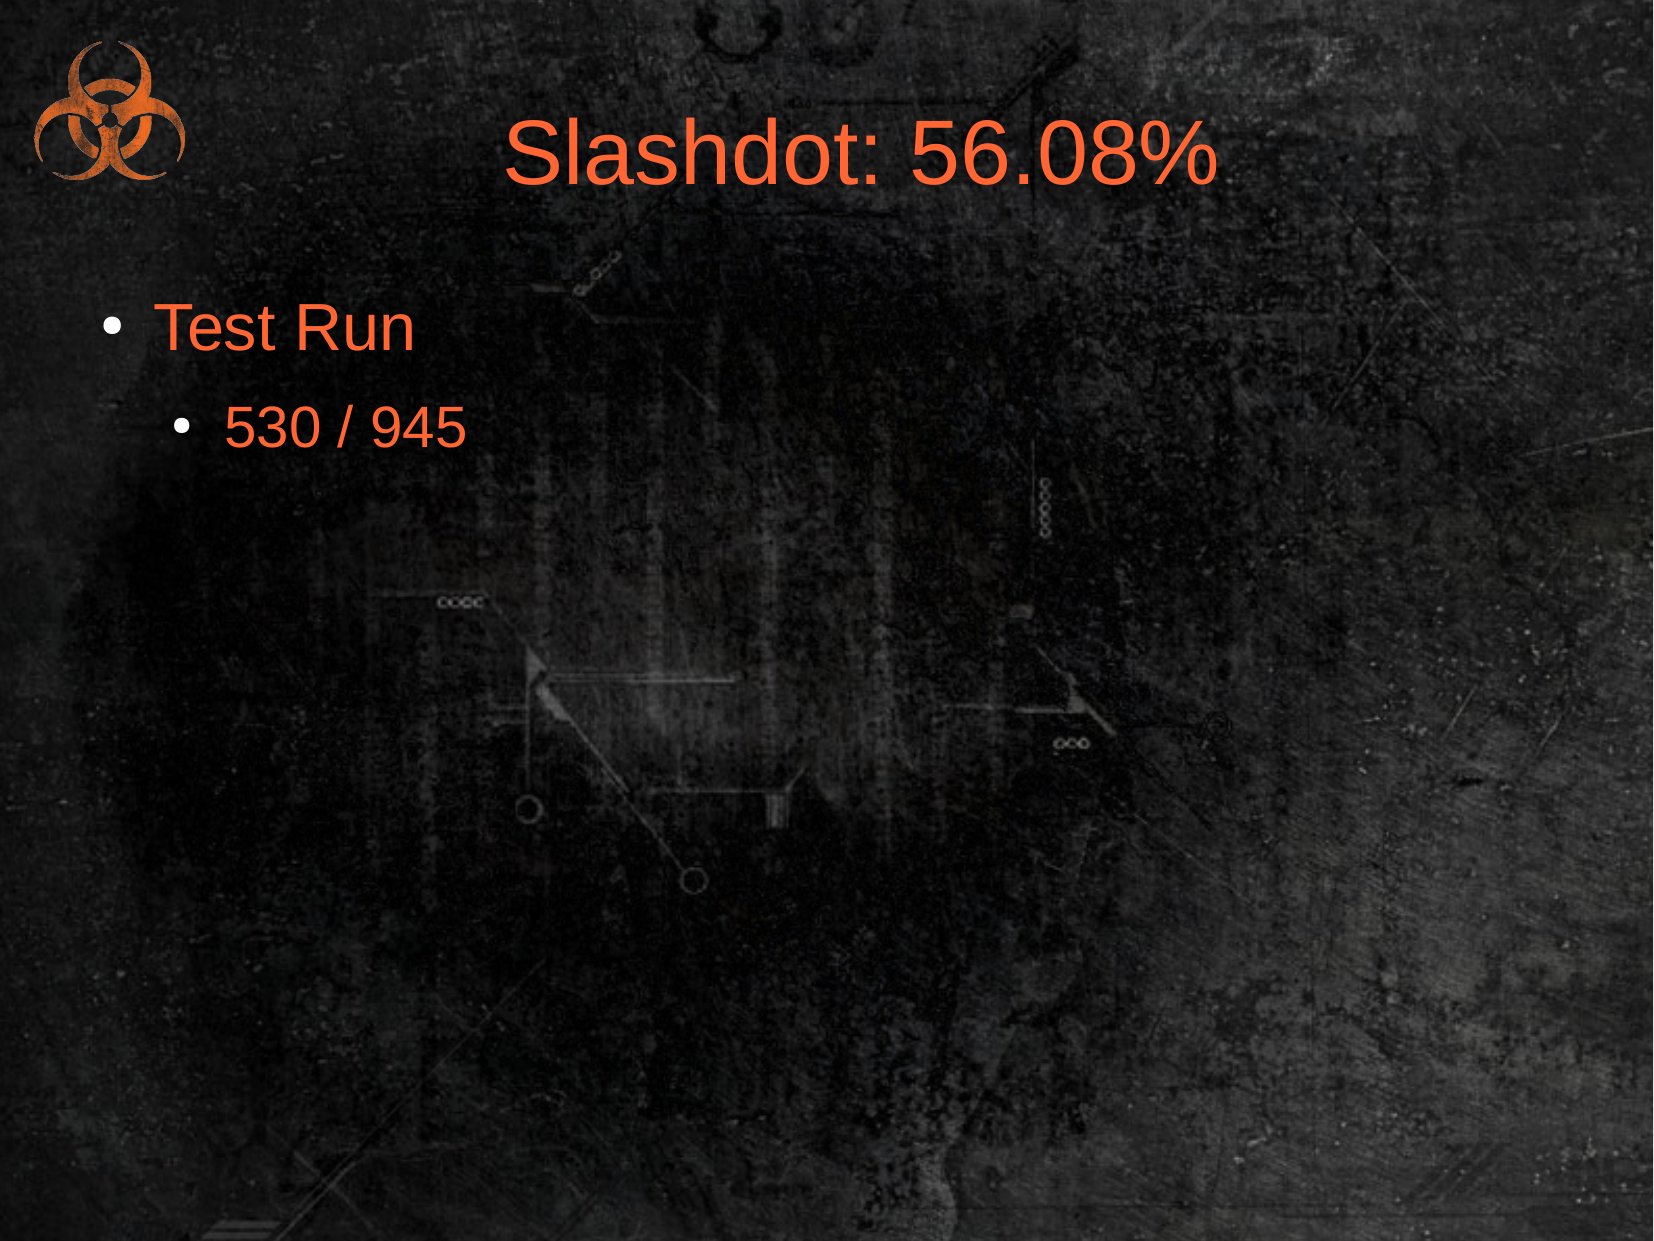

# Slashdot: 56.08%
Test Run
530 / 945